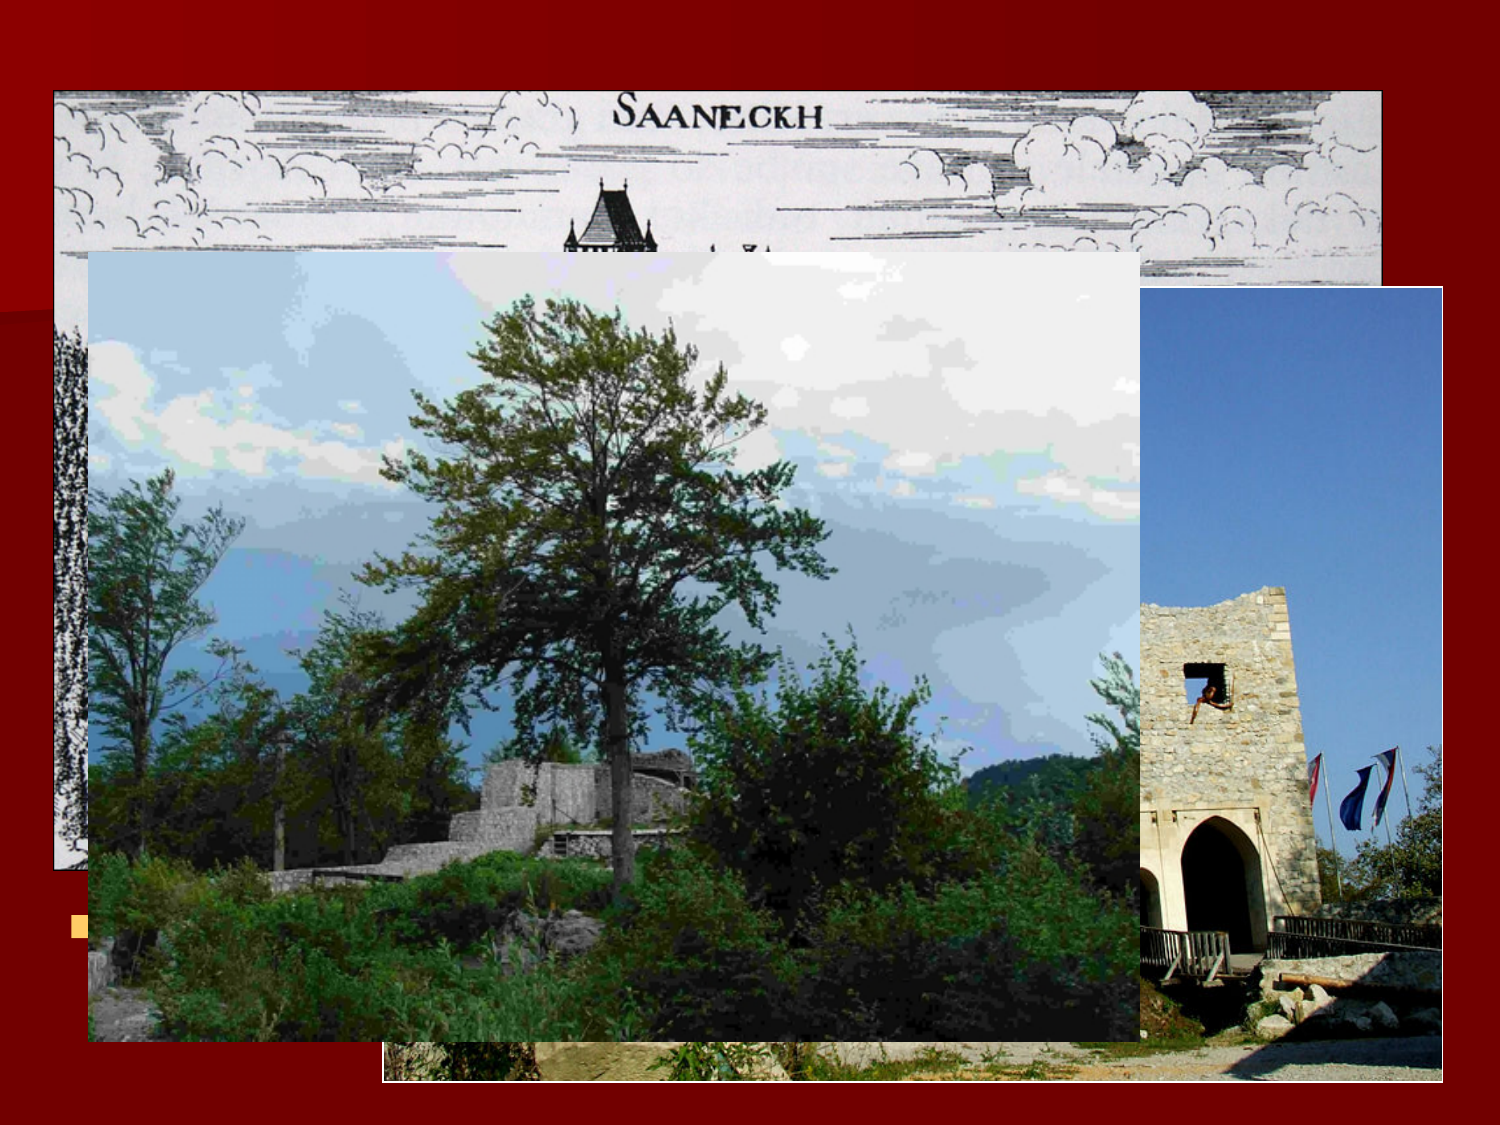

# 4 Celjski grofje
Habsburžani širijo svoj vpliv
na slovenskem so jim ovira Celjski
lokacija: grad Žovnek
dedna pogodba s Habsburžani
Friderik I. – pridobi grofovski naslov
Herman II. – tesni stiki z vladarji
Friderik II. – poročen z Veroniko Deseniško
Ulrik II. – zadnji, ubit